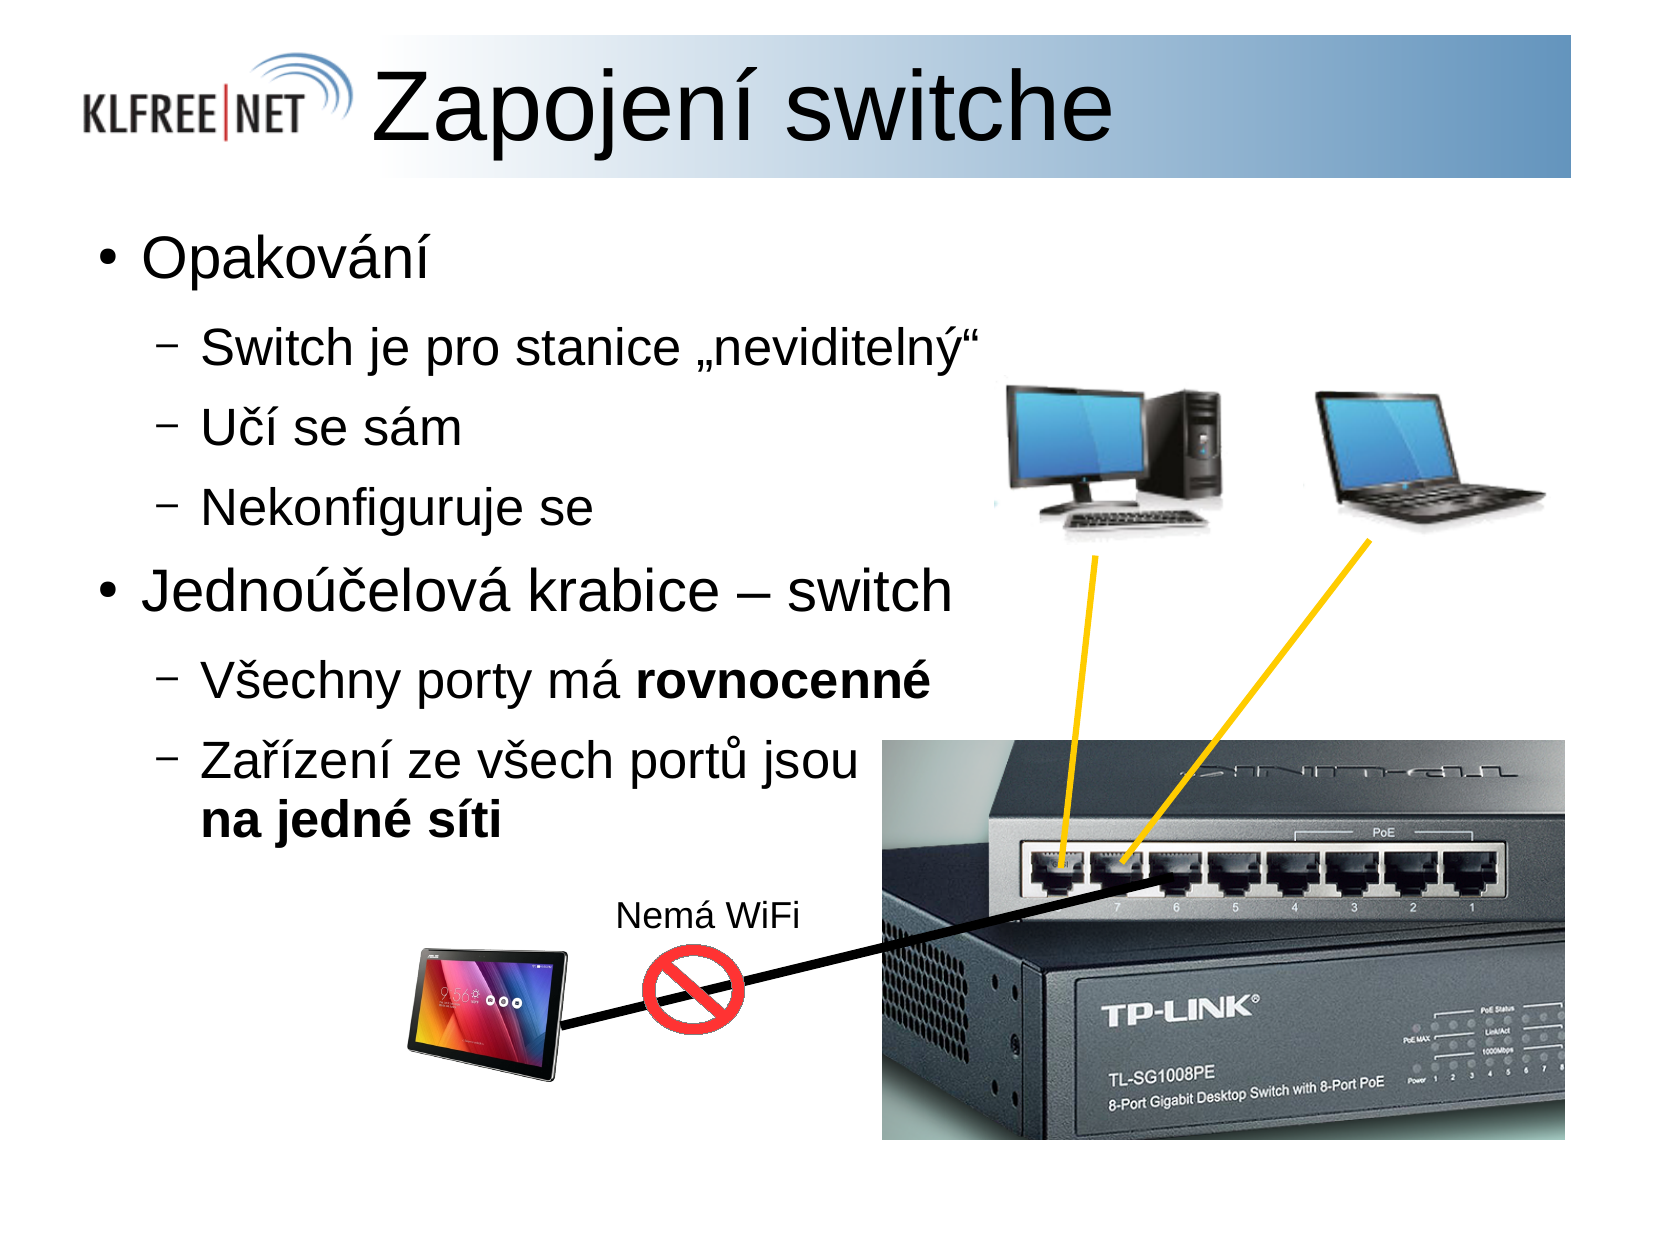

# Zapojení switche
Opakování
Switch je pro stanice „neviditelný“
Učí se sám
Nekonfiguruje se
Jednoúčelová krabice – switch
Všechny porty má rovnocenné
Zařízení ze všech portů jsou
na jedné síti
Nemá WiFi